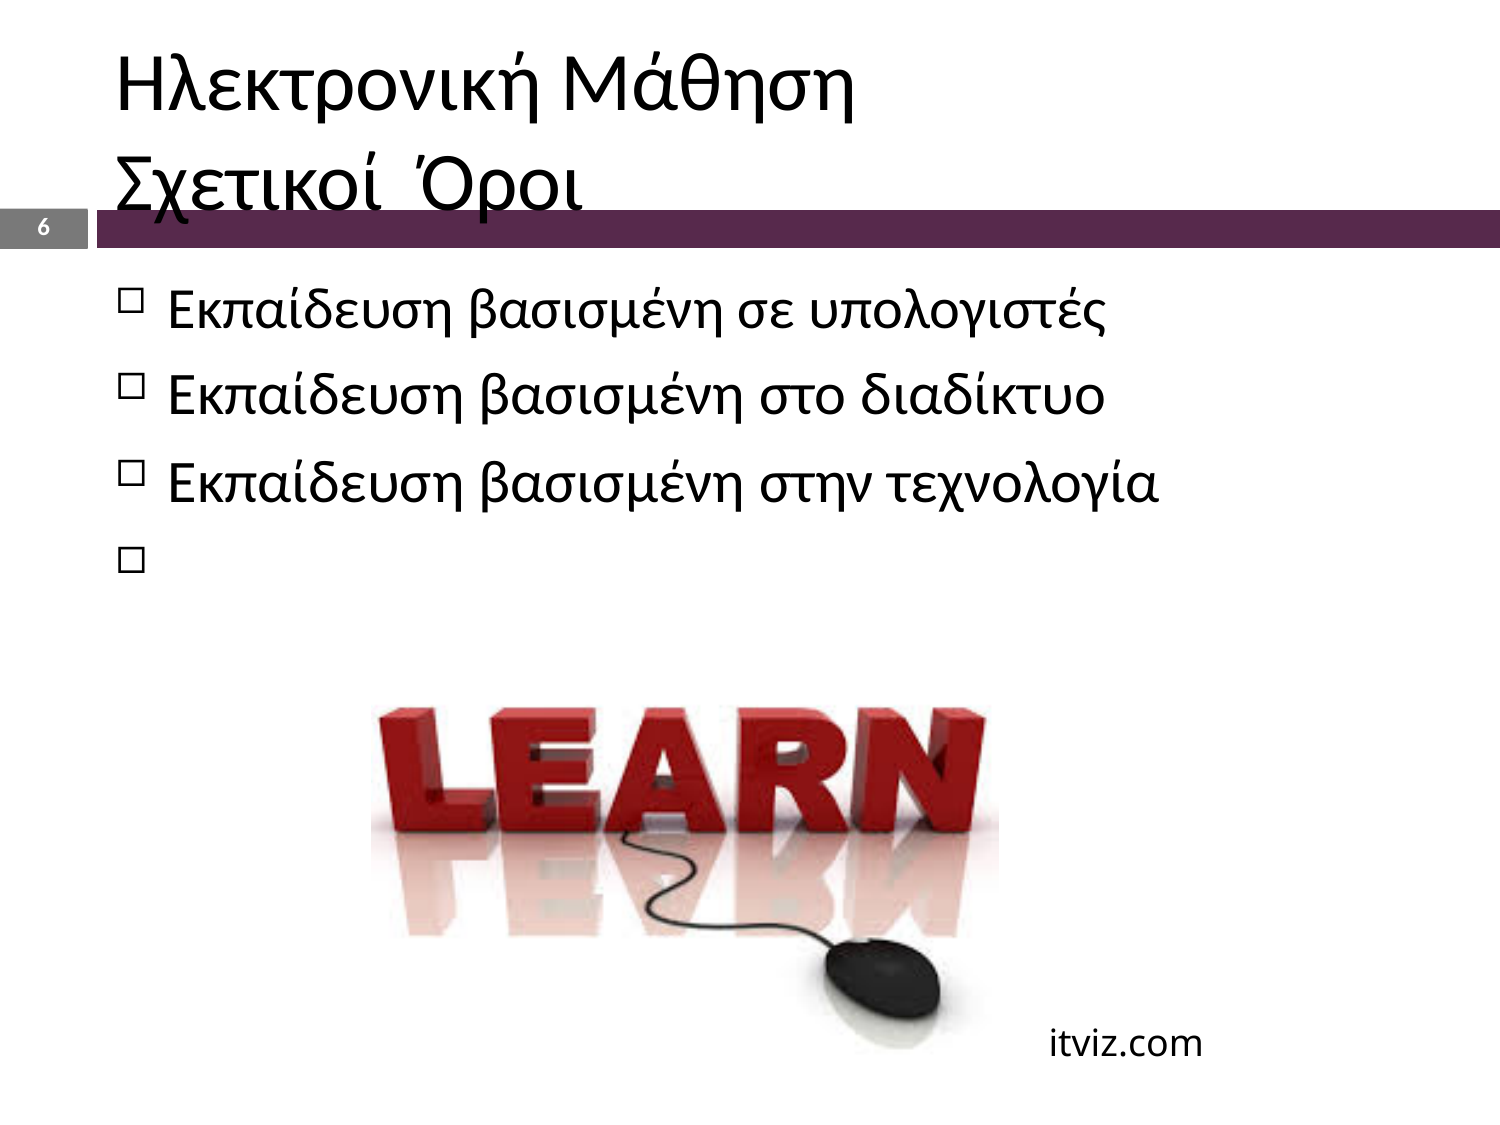

# Ηλεκτρονική Μάθηση Σχετικοί Όροι
5
Εκπαίδευση βασισμένη σε υπολογιστές
Εκπαίδευση βασισμένη στο διαδίκτυο
Εκπαίδευση βασισμένη στην τεχνολογία
itviz.com